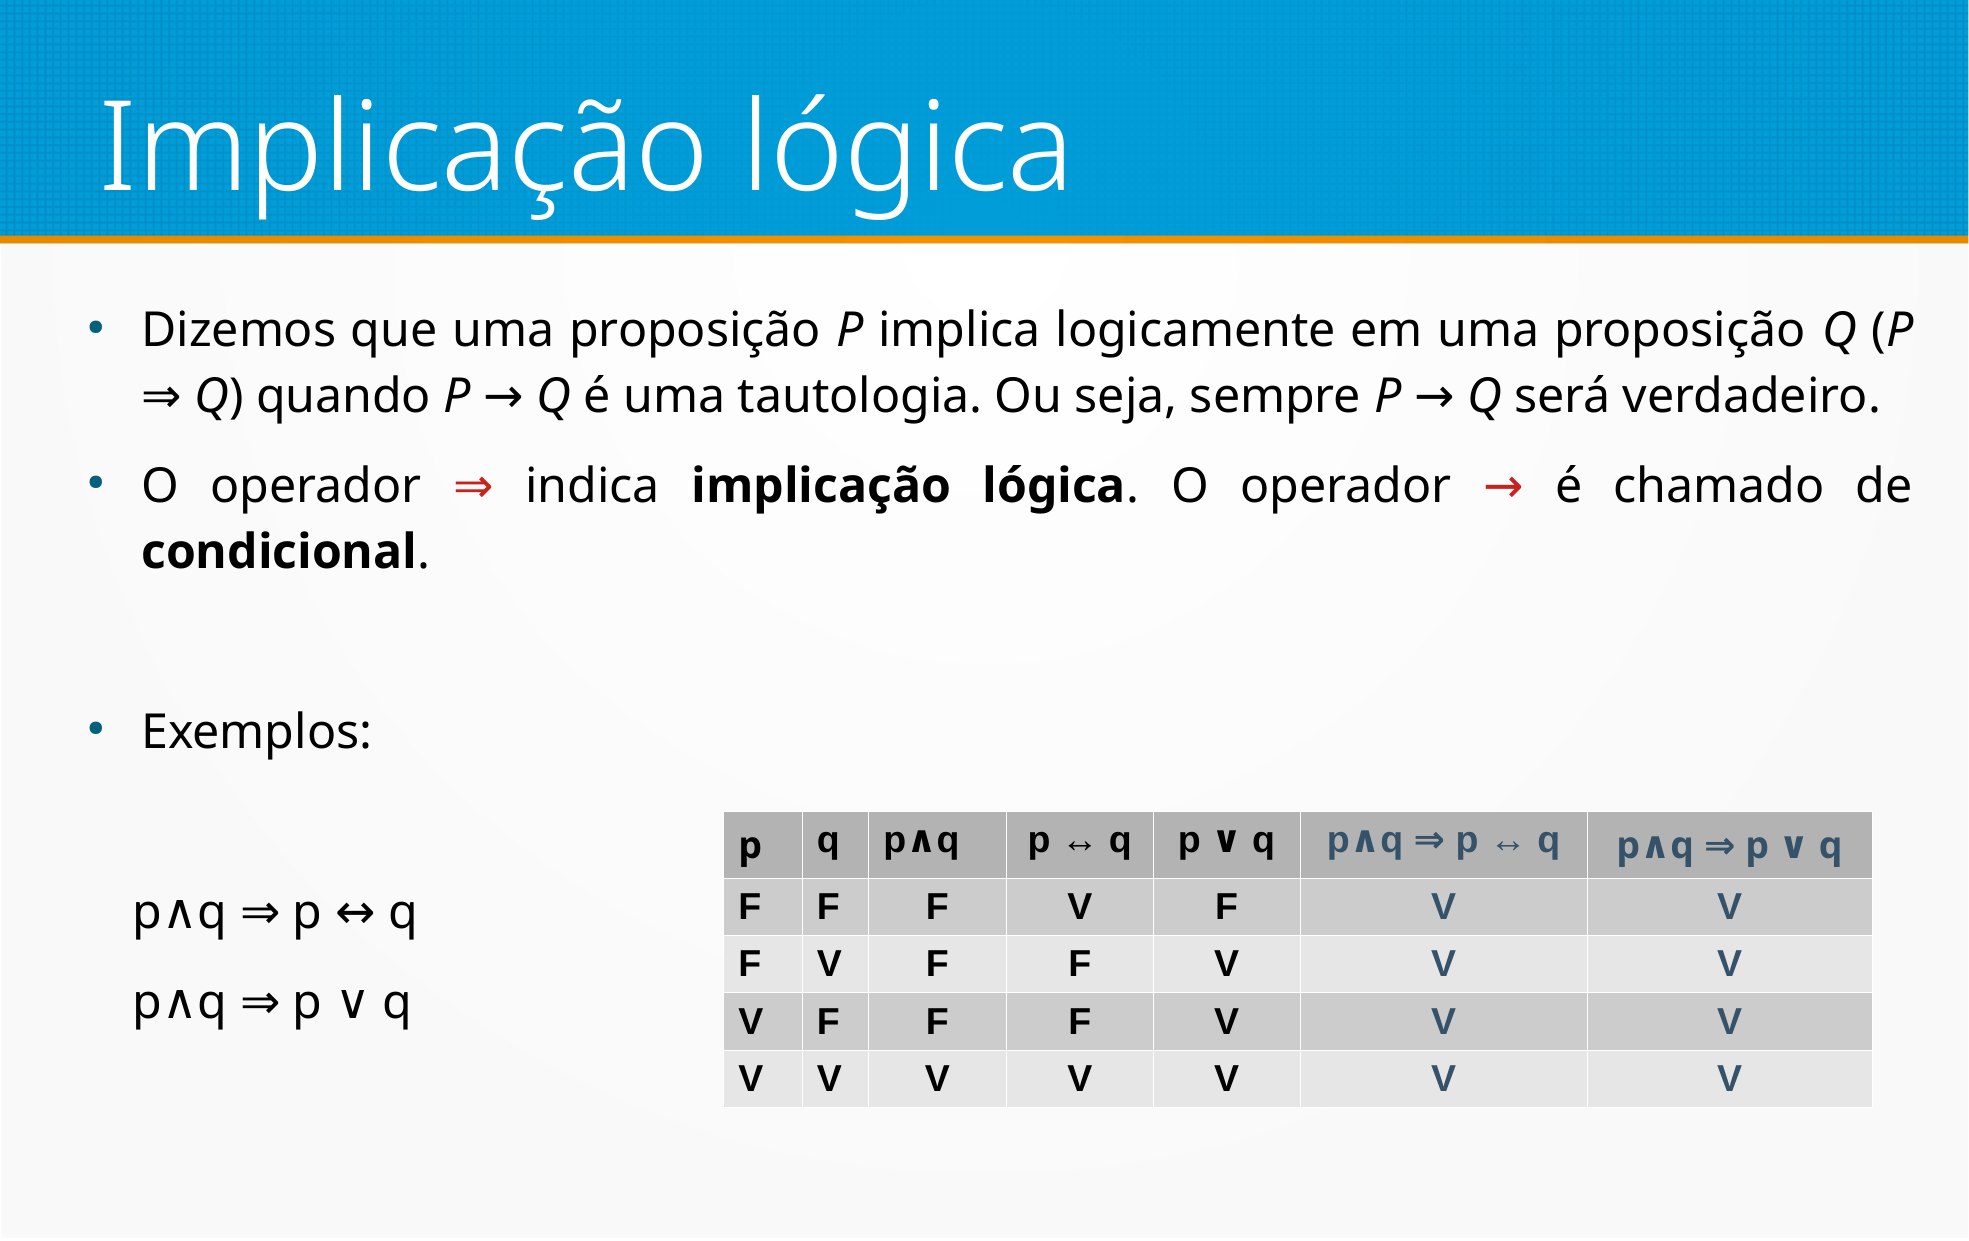

# Implicação lógica
Dizemos que uma proposição P implica logicamente em uma proposição Q (P ⇒ Q) quando P → Q é uma tautologia. Ou seja, sempre P → Q será verdadeiro.
O operador ⇒ indica implicação lógica. O operador → é chamado de condicional.
Exemplos:
 p∧q ⇒ p ↔ q
 p∧q ⇒ p ∨ q
| p | q | p∧q | p ↔ q | p ∨ q | p∧q ⇒ p ↔ q | p∧q ⇒ p ∨ q |
| --- | --- | --- | --- | --- | --- | --- |
| F | F | F | V | F | V | V |
| F | V | F | F | V | V | V |
| V | F | F | F | V | V | V |
| V | V | V | V | V | V | V |